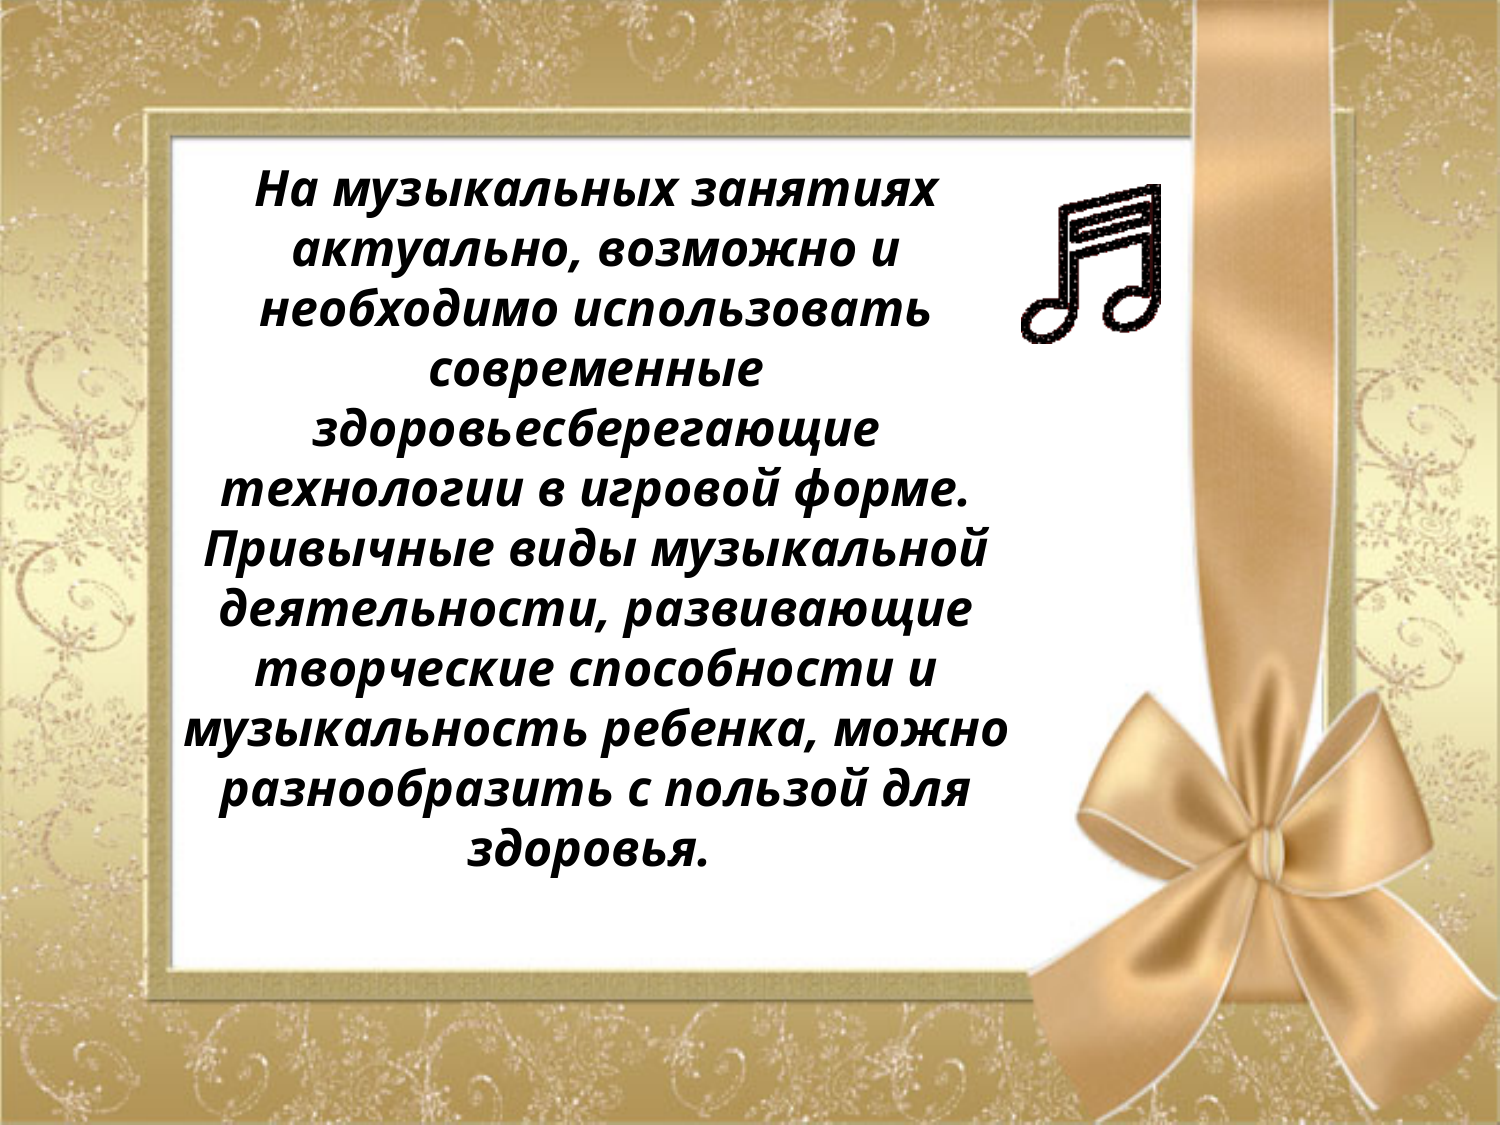

На музыкальных занятиях актуально, возможно и необходимо использовать современные здоровьесберегающие технологии в игровой форме. Привычные виды музыкальной деятельности, развивающие творческие способности и музыкальность ребенка, можно разнообразить с пользой для здоровья.